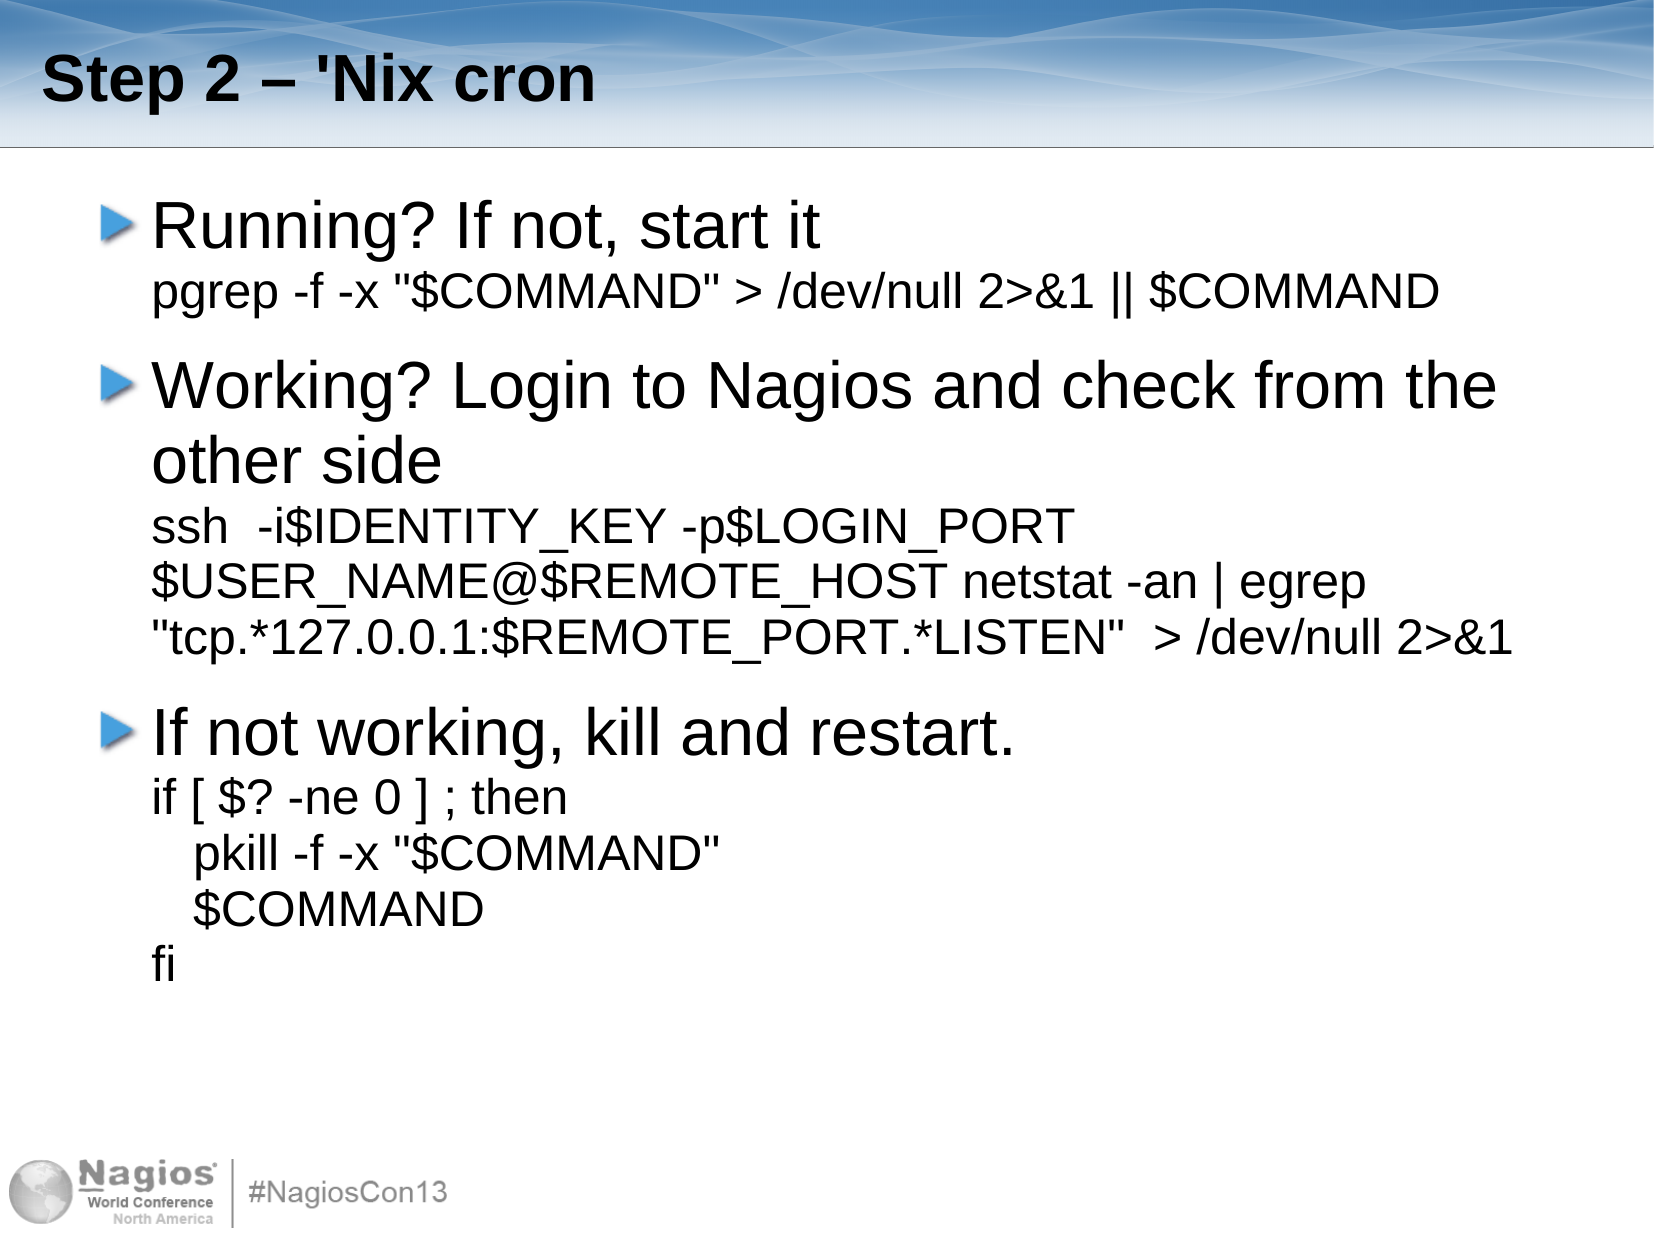

# Step 2 – 'Nix cron
Running? If not, start it
pgrep -f -x "$COMMAND" > /dev/null 2>&1 || $COMMAND
Working? Login to Nagios and check from the other side
ssh -i$IDENTITY_KEY -p$LOGIN_PORT $USER_NAME@$REMOTE_HOST netstat -an | egrep "tcp.*127.0.0.1:$REMOTE_PORT.*LISTEN" > /dev/null 2>&1
If not working, kill and restart.
if [ $? -ne 0 ] ; then
 pkill -f -x "$COMMAND"
 $COMMAND
fi